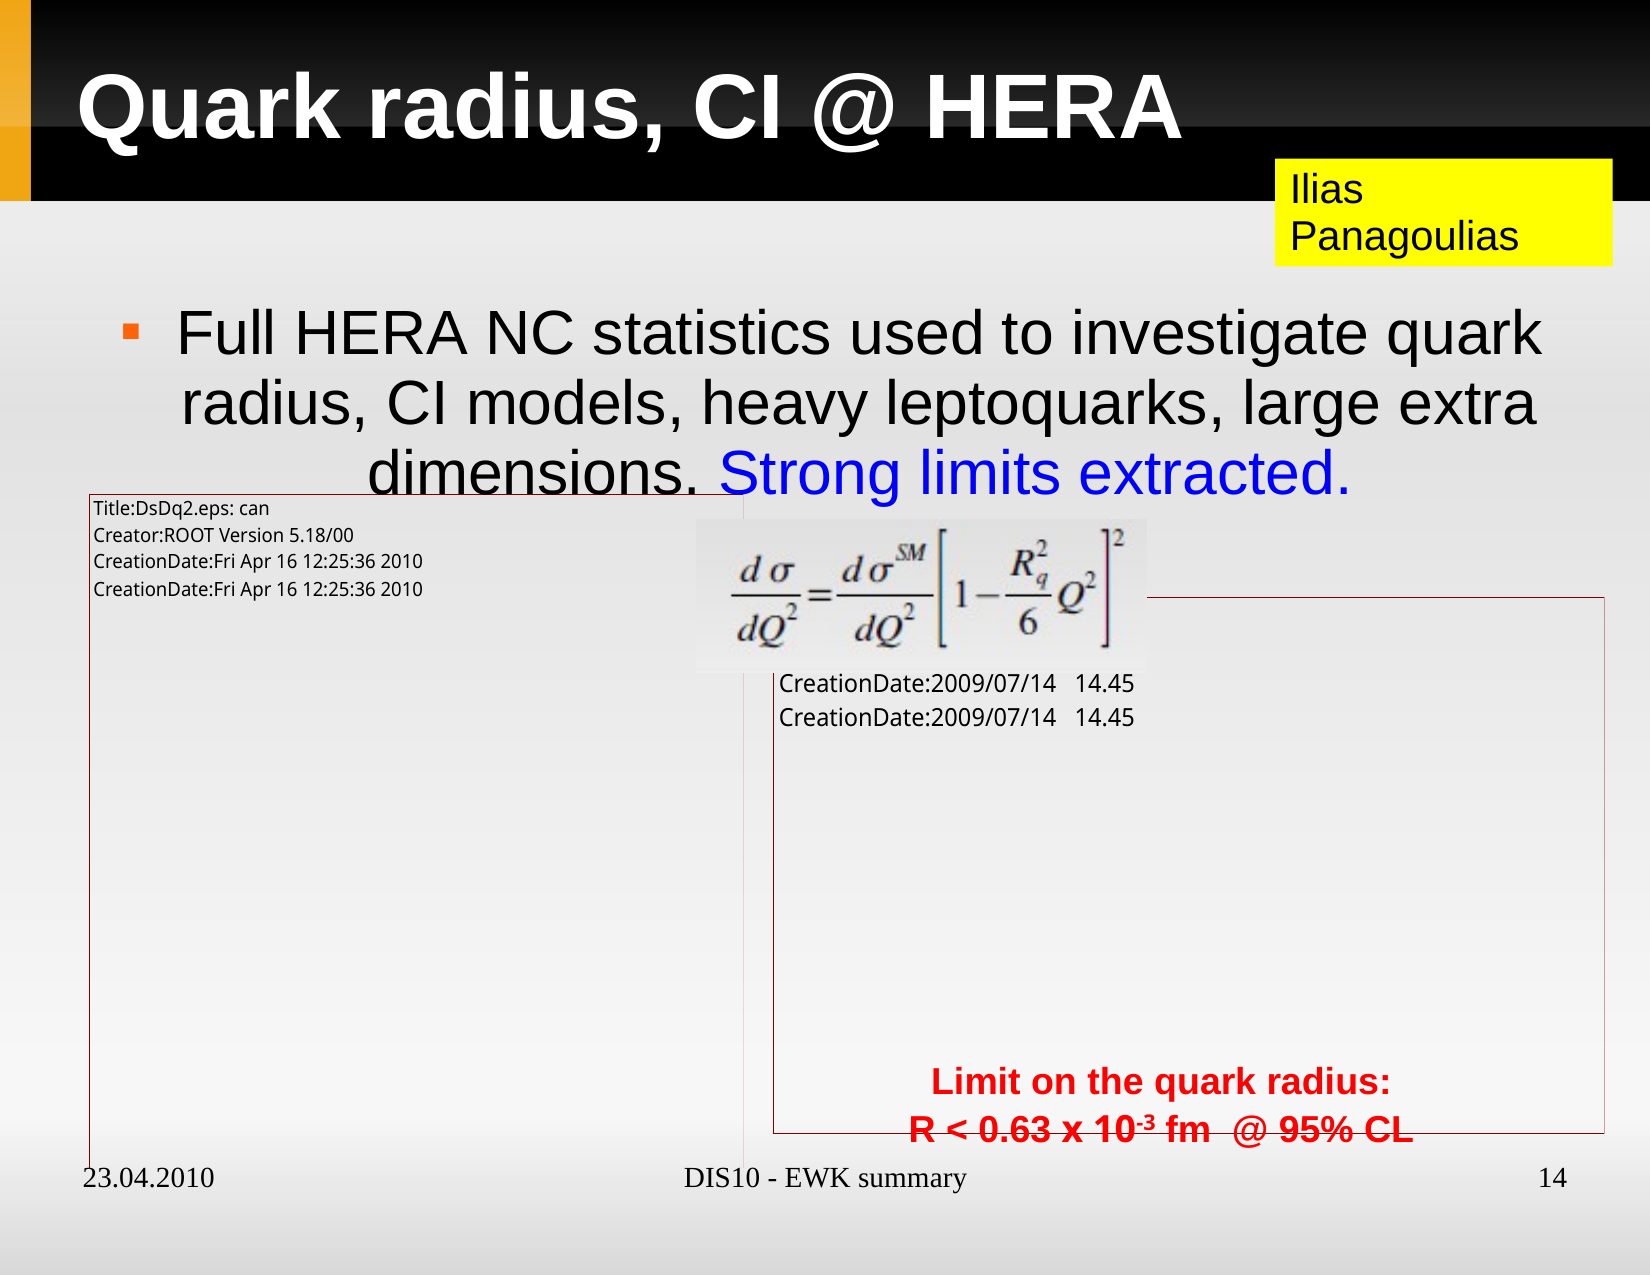

# Quark radius, CI @ HERA
Ilias Panagoulias
Full HERA NC statistics used to investigate quark radius, CI models, heavy leptoquarks, large extra dimensions. Strong limits extracted.
Limit on the quark radius:
R < 0.63 x 10-3 fm @ 95% CL
23.04.2010
14